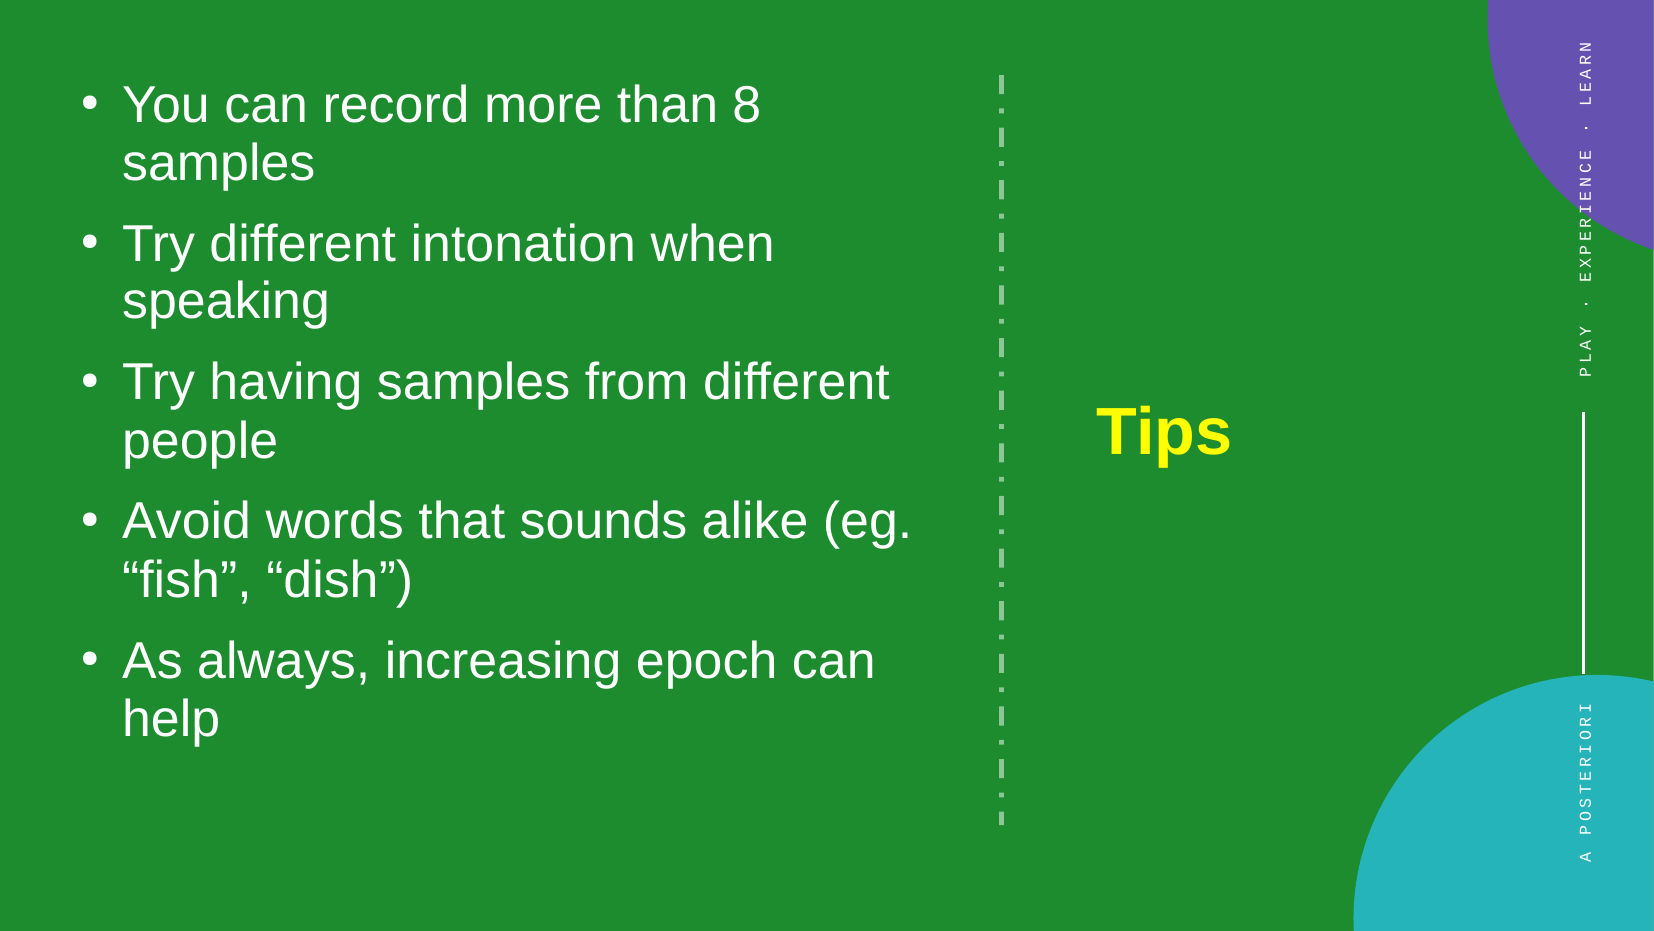

You can record more than 8 samples
Try different intonation when speaking
Try having samples from different people
Avoid words that sounds alike (eg. “fish”, “dish”)
As always, increasing epoch can help
# Tips